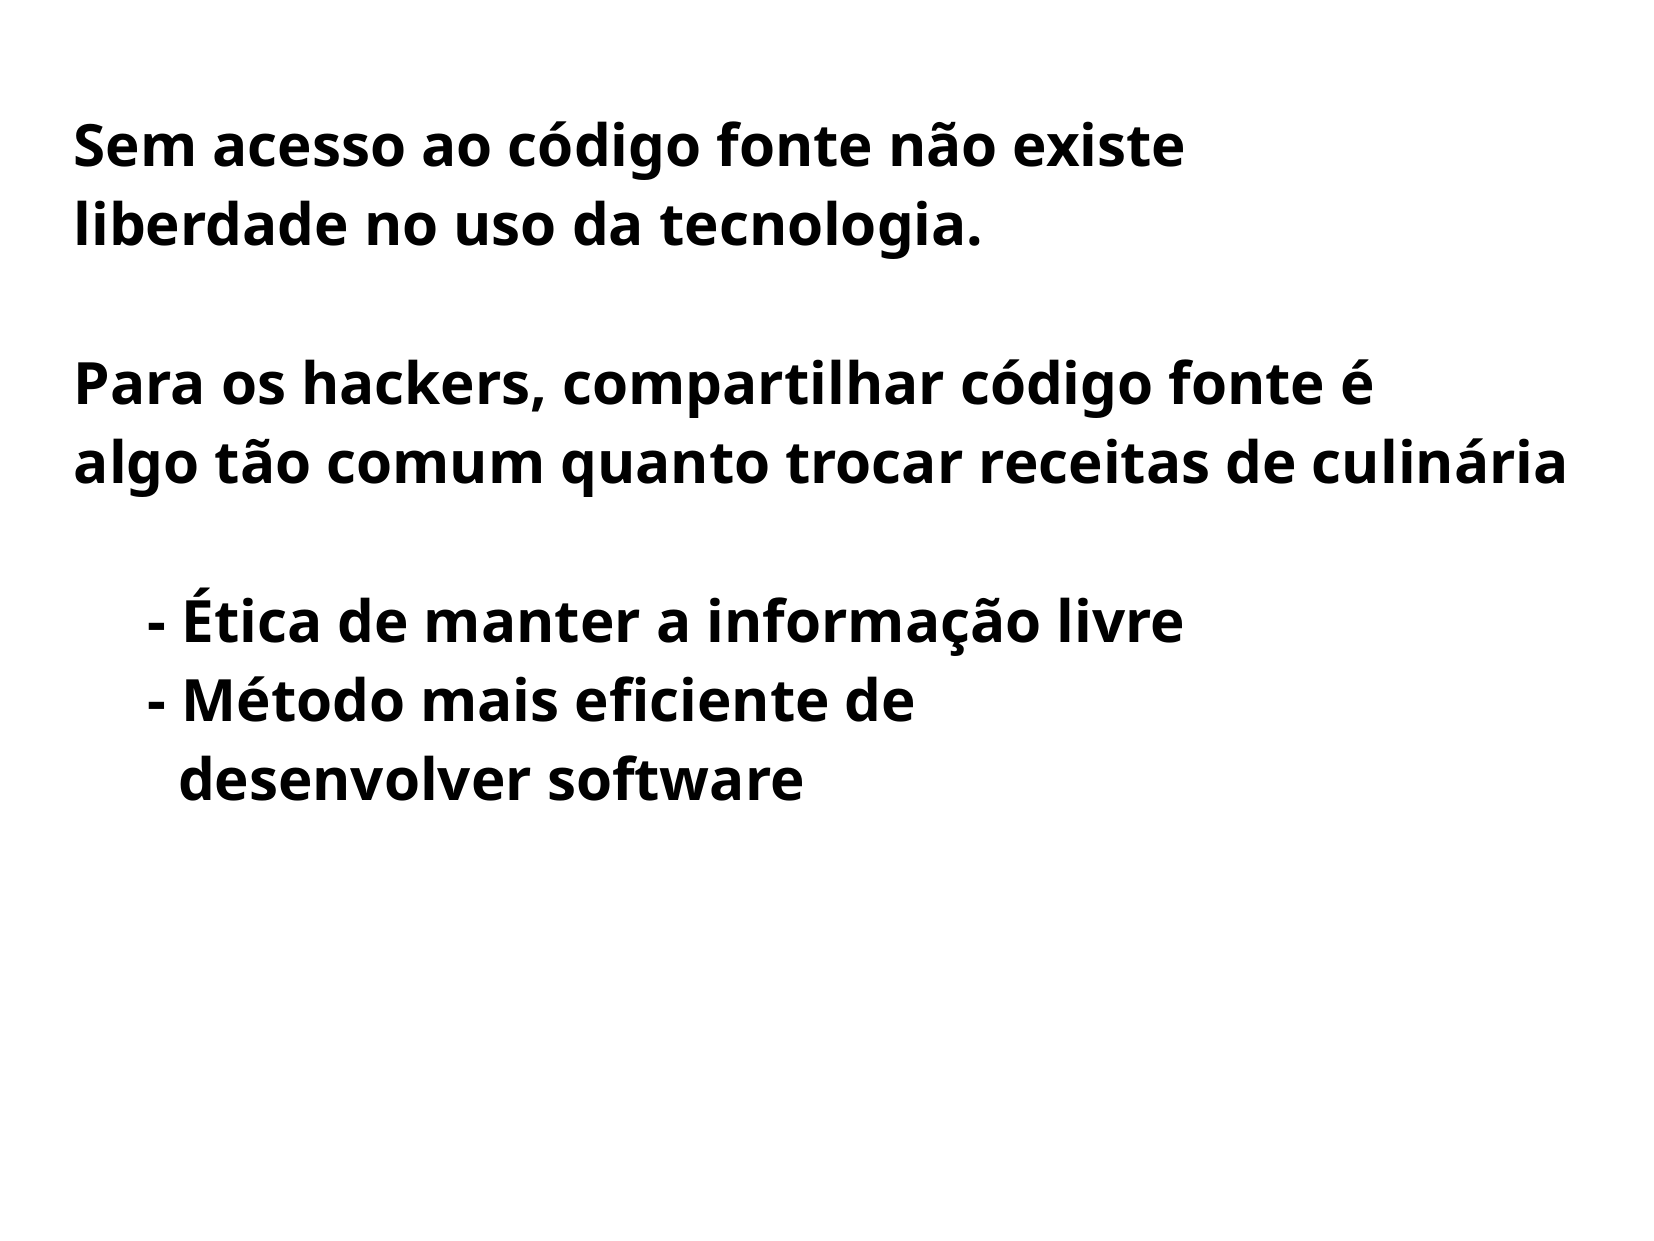

Sem acesso ao código fonte não existe
liberdade no uso da tecnologia.
Para os hackers, compartilhar código fonte é
algo tão comum quanto trocar receitas de culinária
	- Ética de manter a informação livre
	- Método mais eficiente de
	 desenvolver software